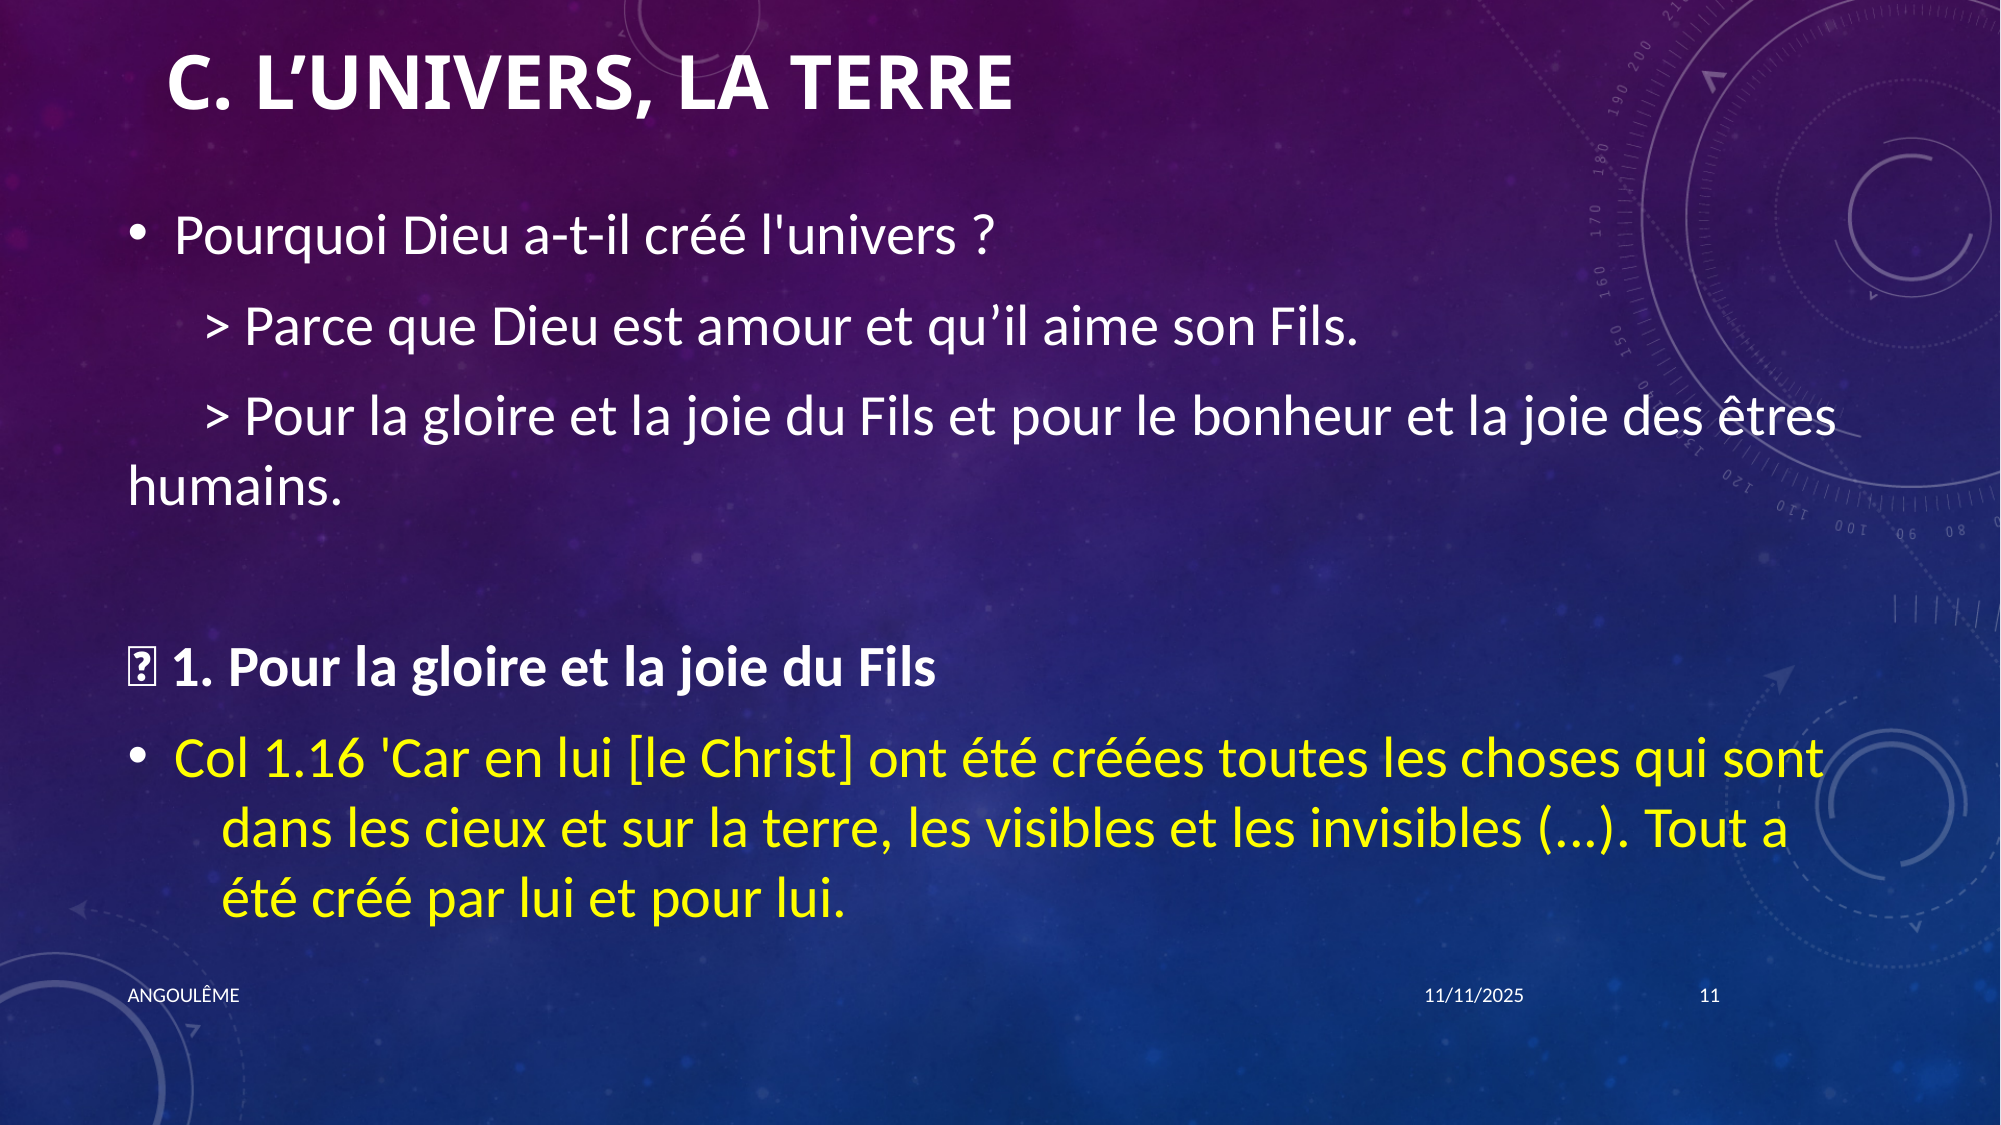

# C. L’UNIVERS, LA TERRE
Pourquoi Dieu a-t-il créé l'univers ?
	> Parce que Dieu est amour et qu’il aime son Fils.
	> Pour la gloire et la joie du Fils et pour le bonheur et la joie des êtres humains.
🌟 1. Pour la gloire et la joie du Fils
Col 1.16 'Car en lui [le Christ] ont été créées toutes les choses qui sont dans les cieux et sur la terre, les visibles et les invisibles (...). Tout a été créé par lui et pour lui.
ANGOULÊME
11/11/2025
11